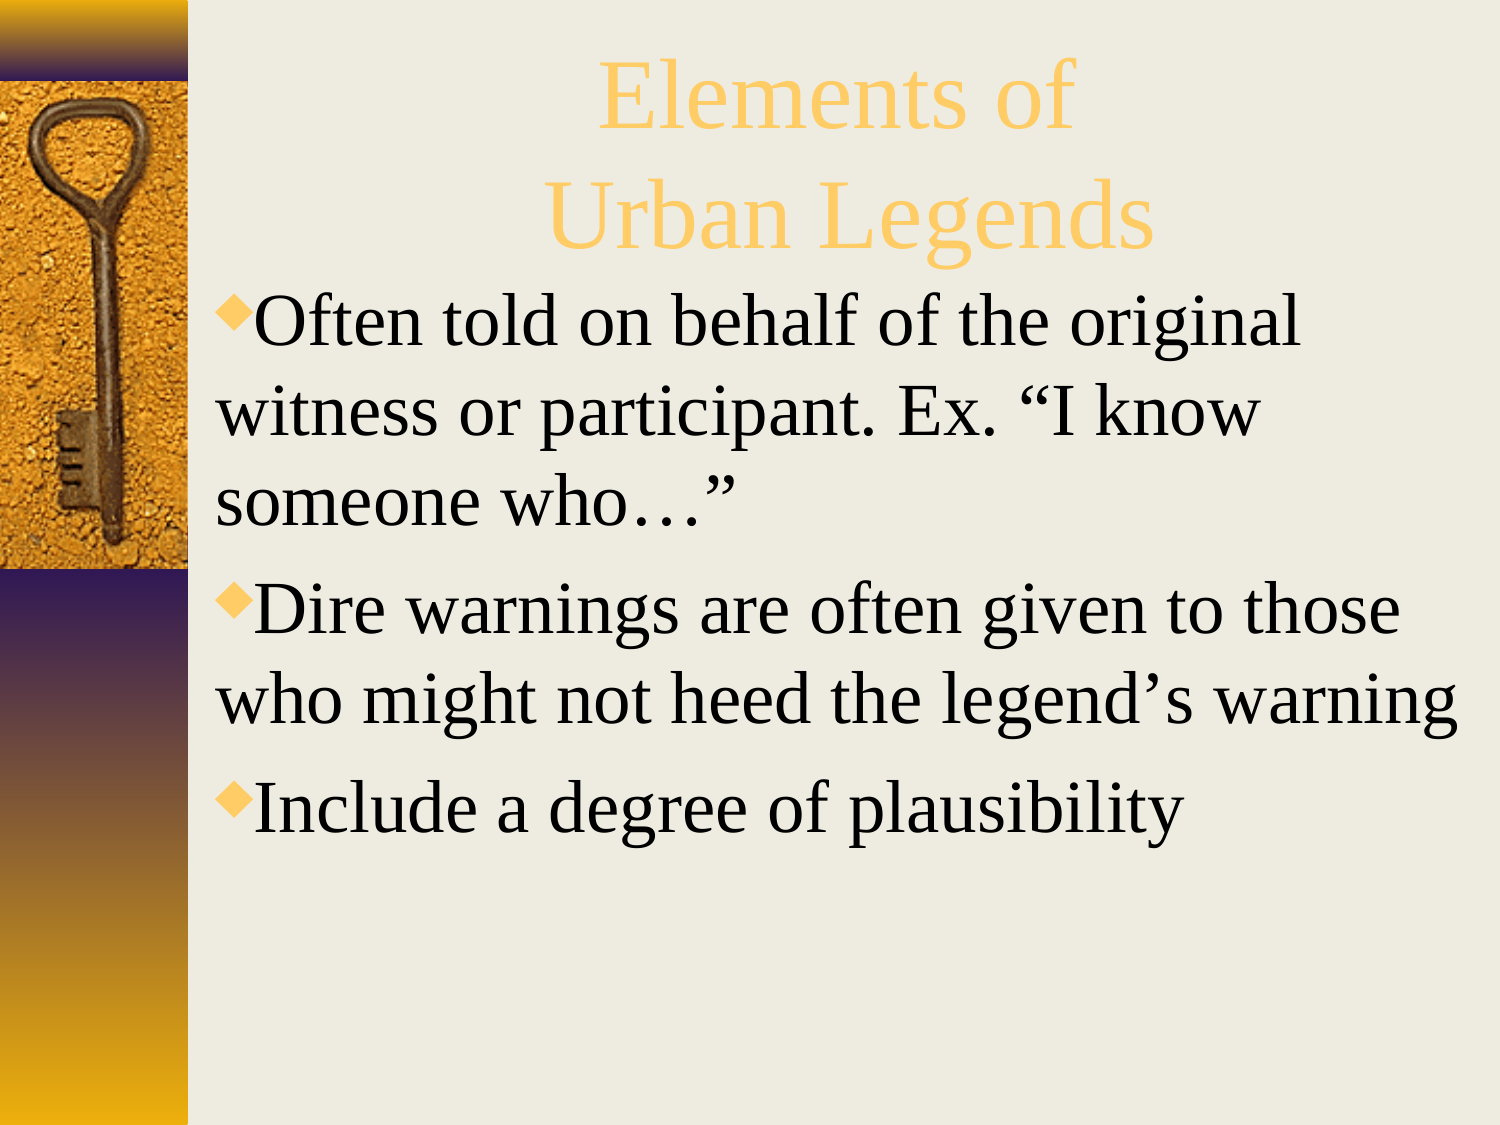

# Elements of Urban Legends
Often told on behalf of the original witness or participant. Ex. “I know someone who…”
Dire warnings are often given to those who might not heed the legend’s warning
Include a degree of plausibility